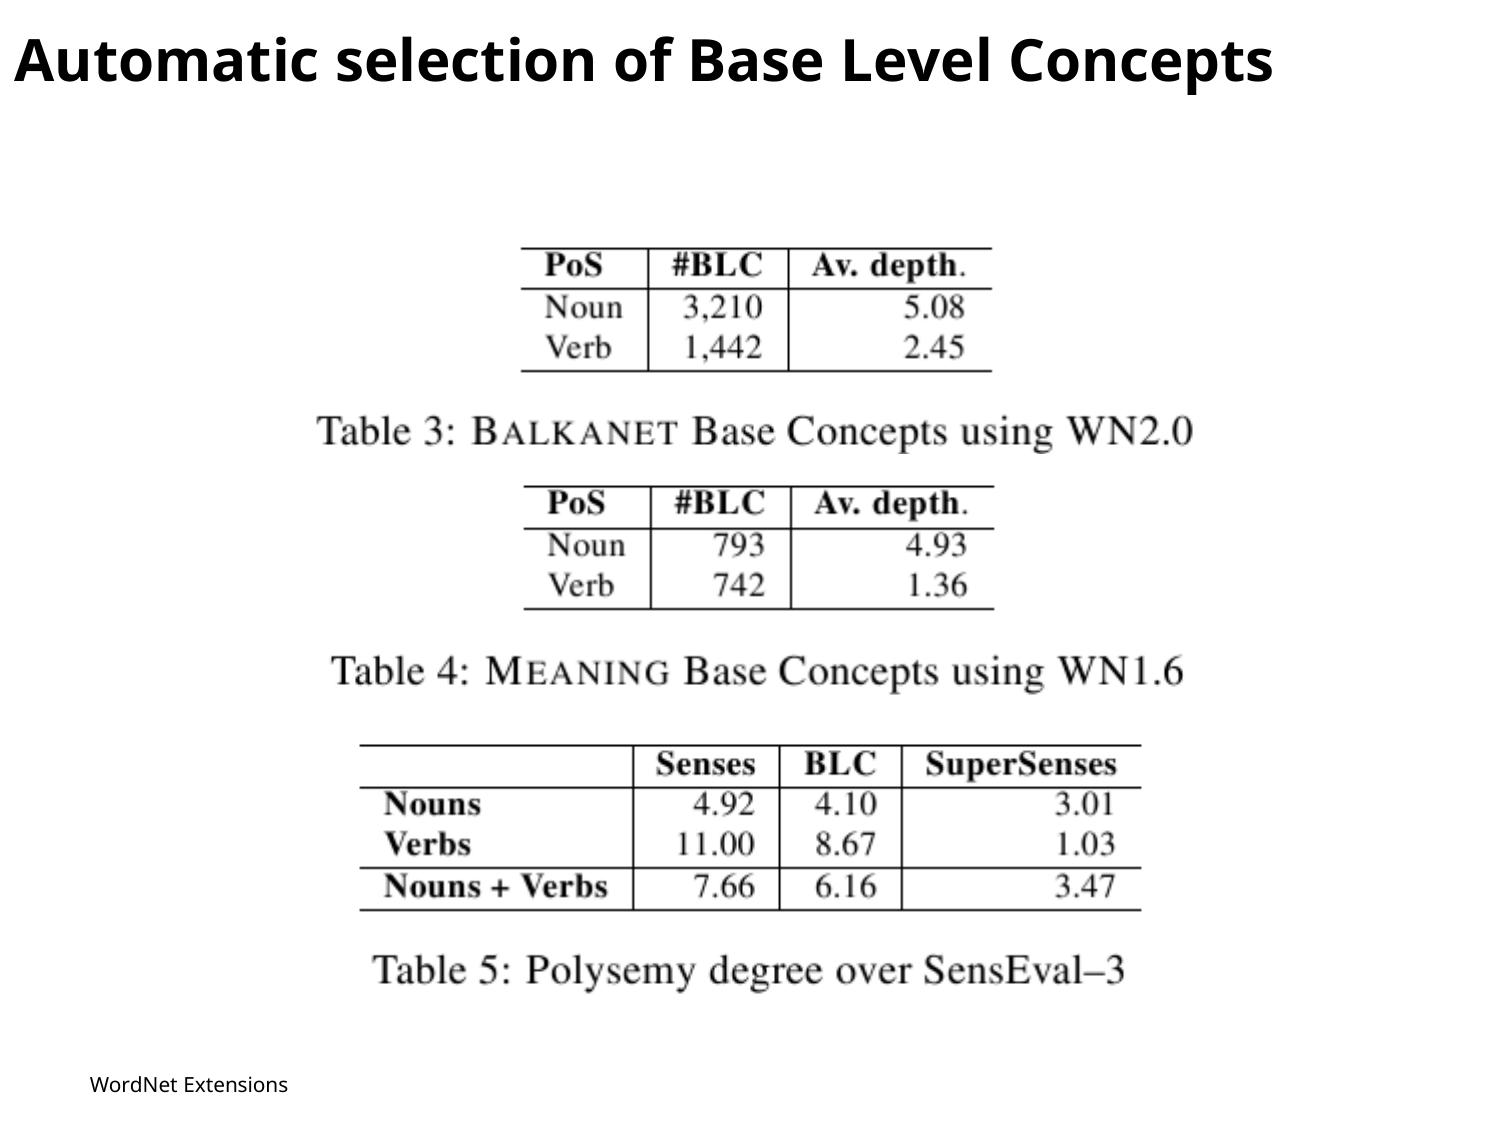

# Automatic selection of Base Level Concepts